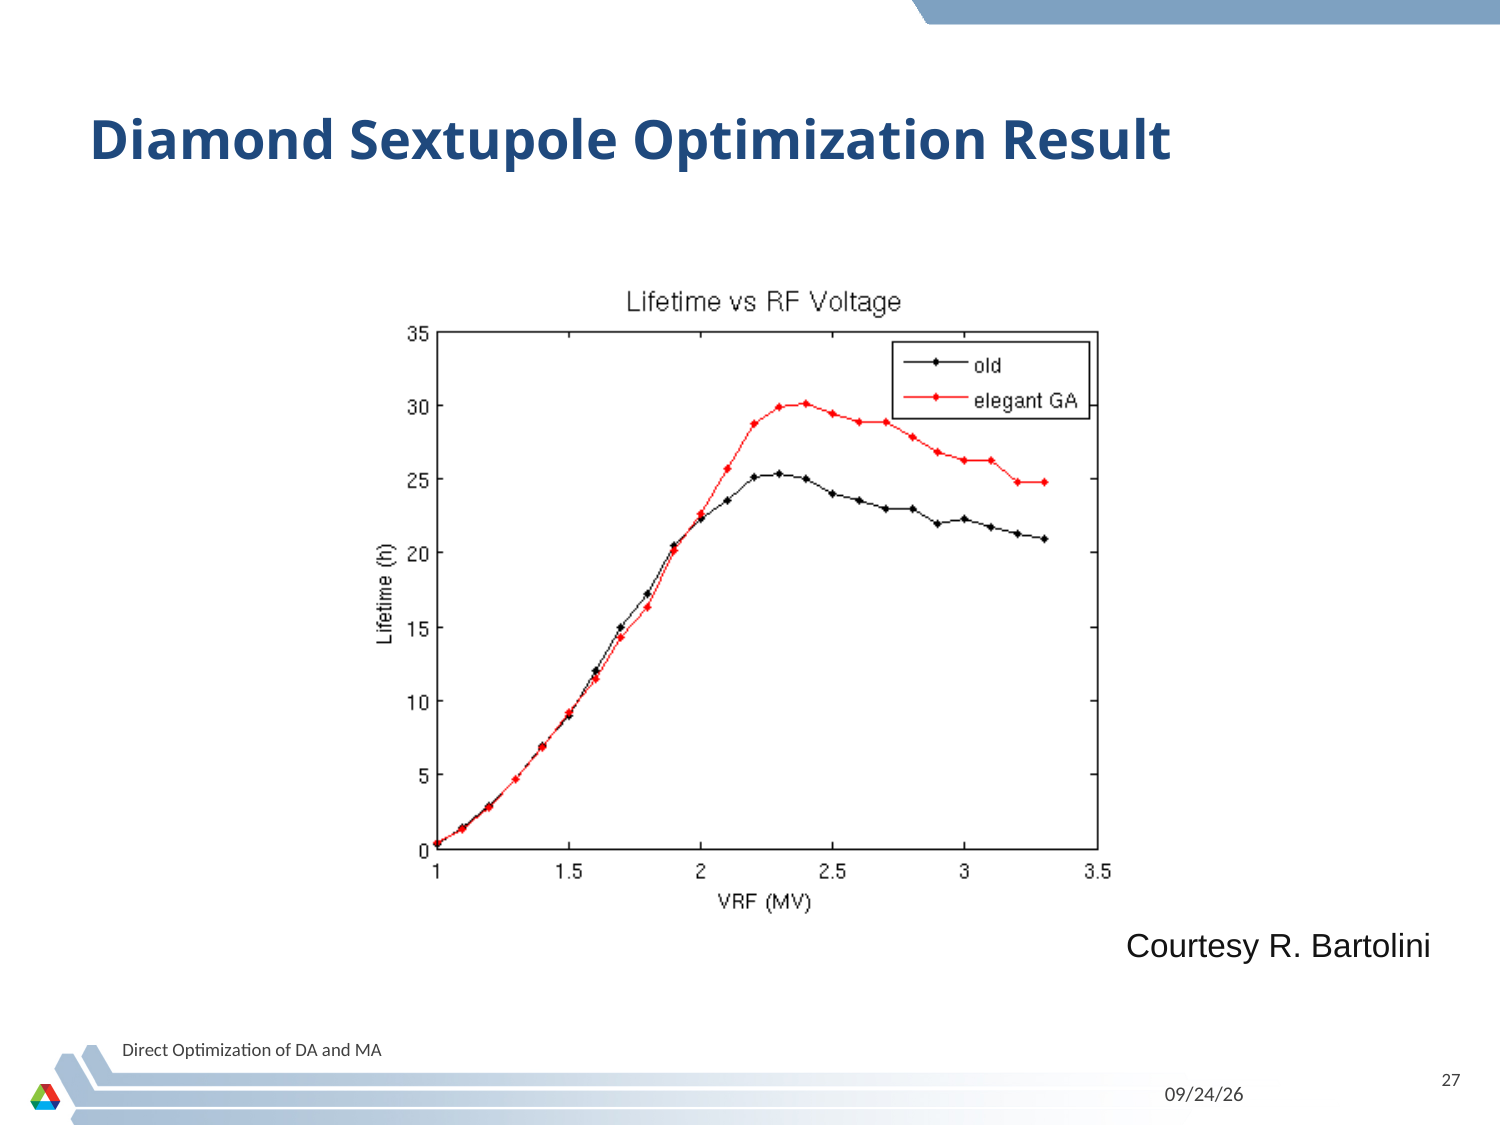

# Diamond Sextupole Optimization Result
Courtesy R. Bartolini
Direct Optimization of DA and MA
27